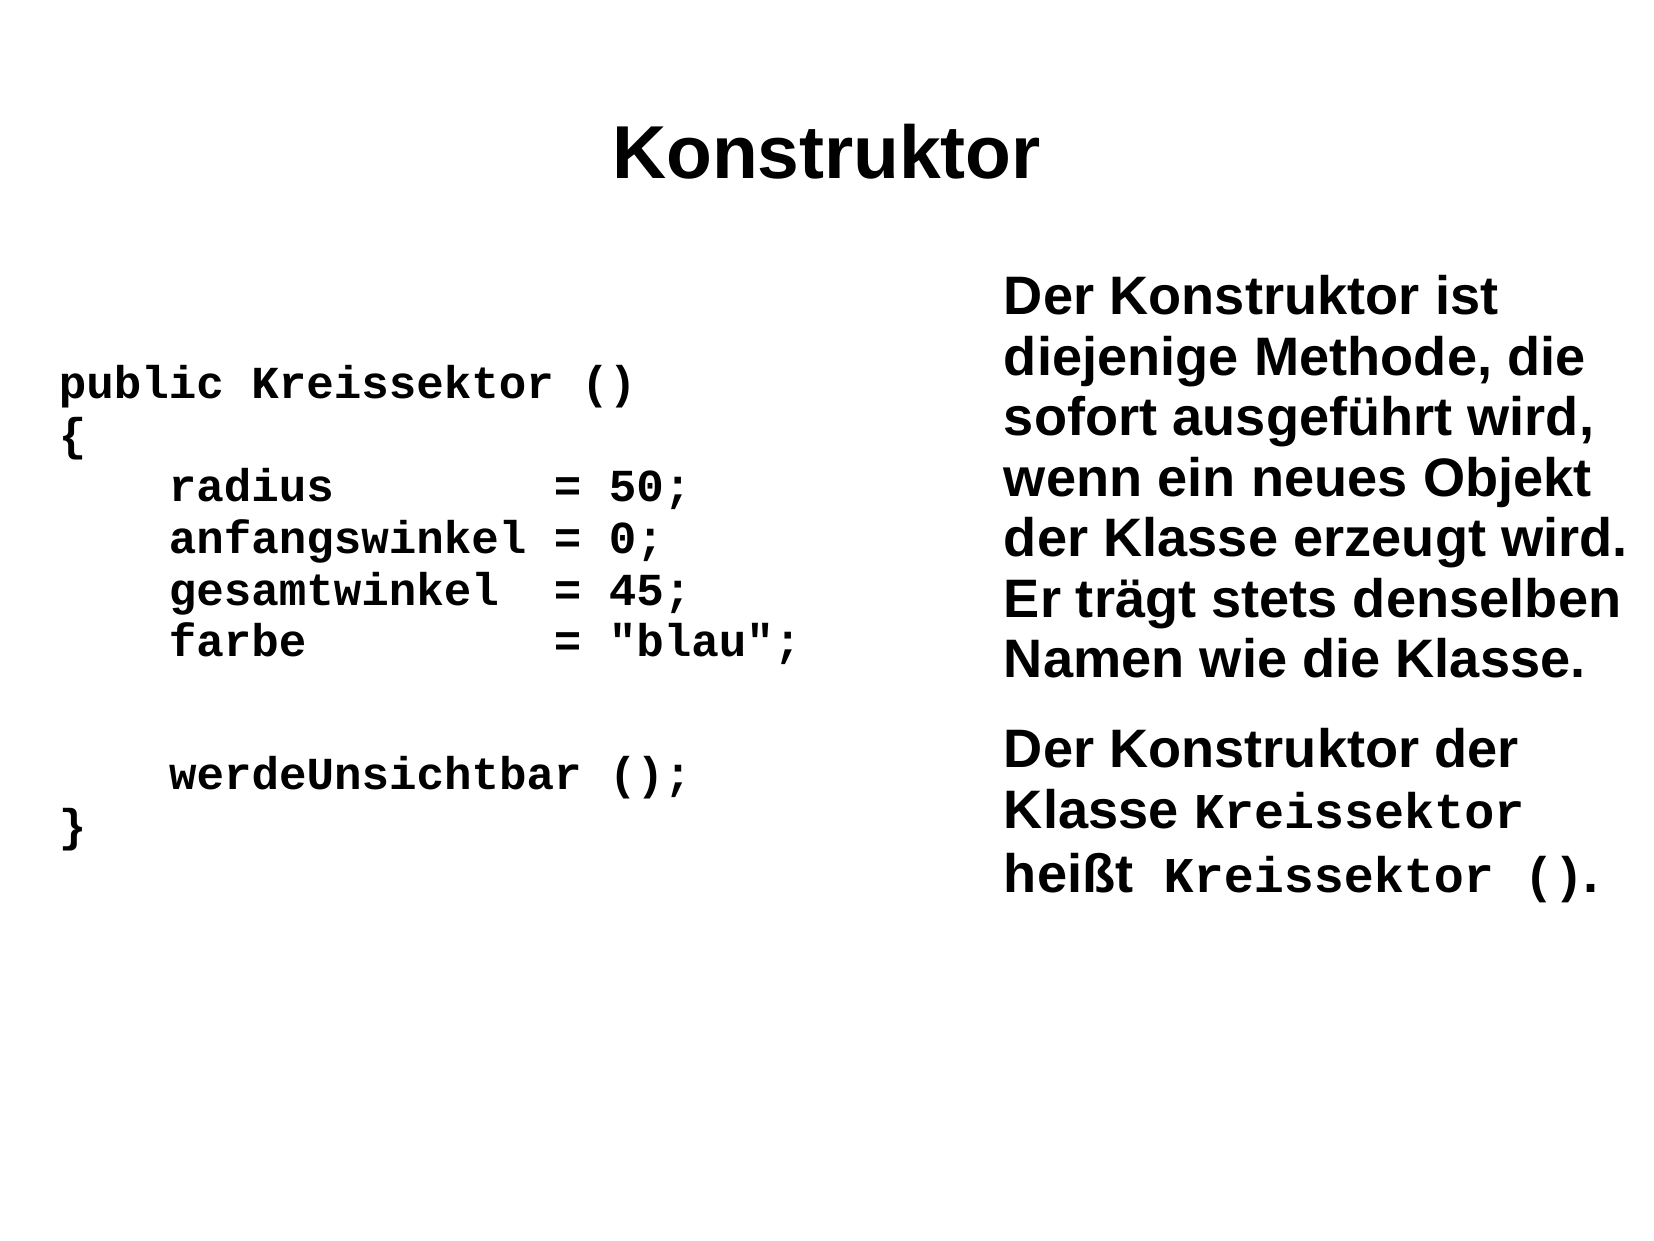

# Konstruktor
Der Konstruktor ist diejenige Methode, die sofort ausgeführt wird, wenn ein neues Objekt der Klasse erzeugt wird. Er trägt stets denselben Namen wie die Klasse.
Der Konstruktor der Klasse Kreissektor heißt Kreissektor ().
public Kreissektor ()
{
 radius = 50;
 anfangswinkel = 0;
 gesamtwinkel = 45;
 farbe = "blau";
 werdeUnsichtbar ();
}